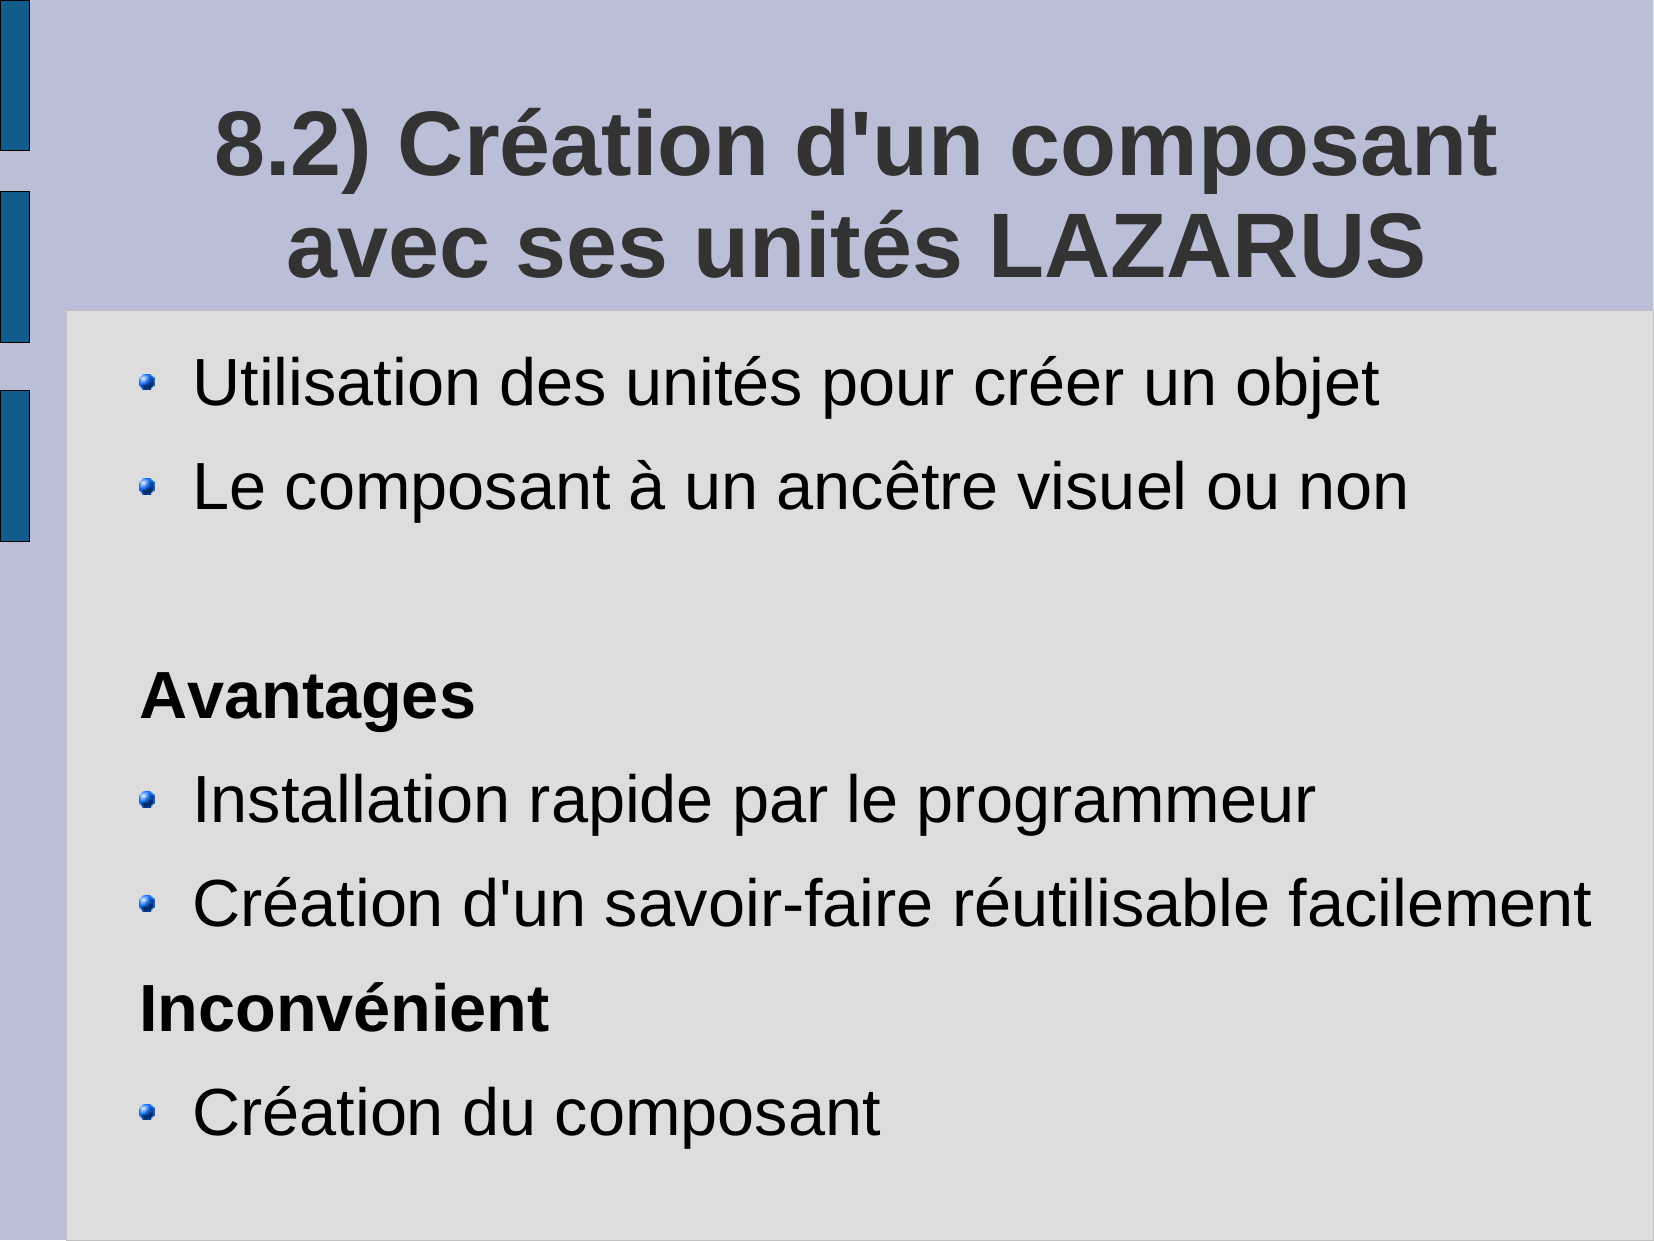

# 8.2) Création d'un composant avec ses unités LAZARUS
Utilisation des unités pour créer un objet
Le composant à un ancêtre visuel ou non
Avantages
Installation rapide par le programmeur
Création d'un savoir-faire réutilisable facilement
Inconvénient
Création du composant